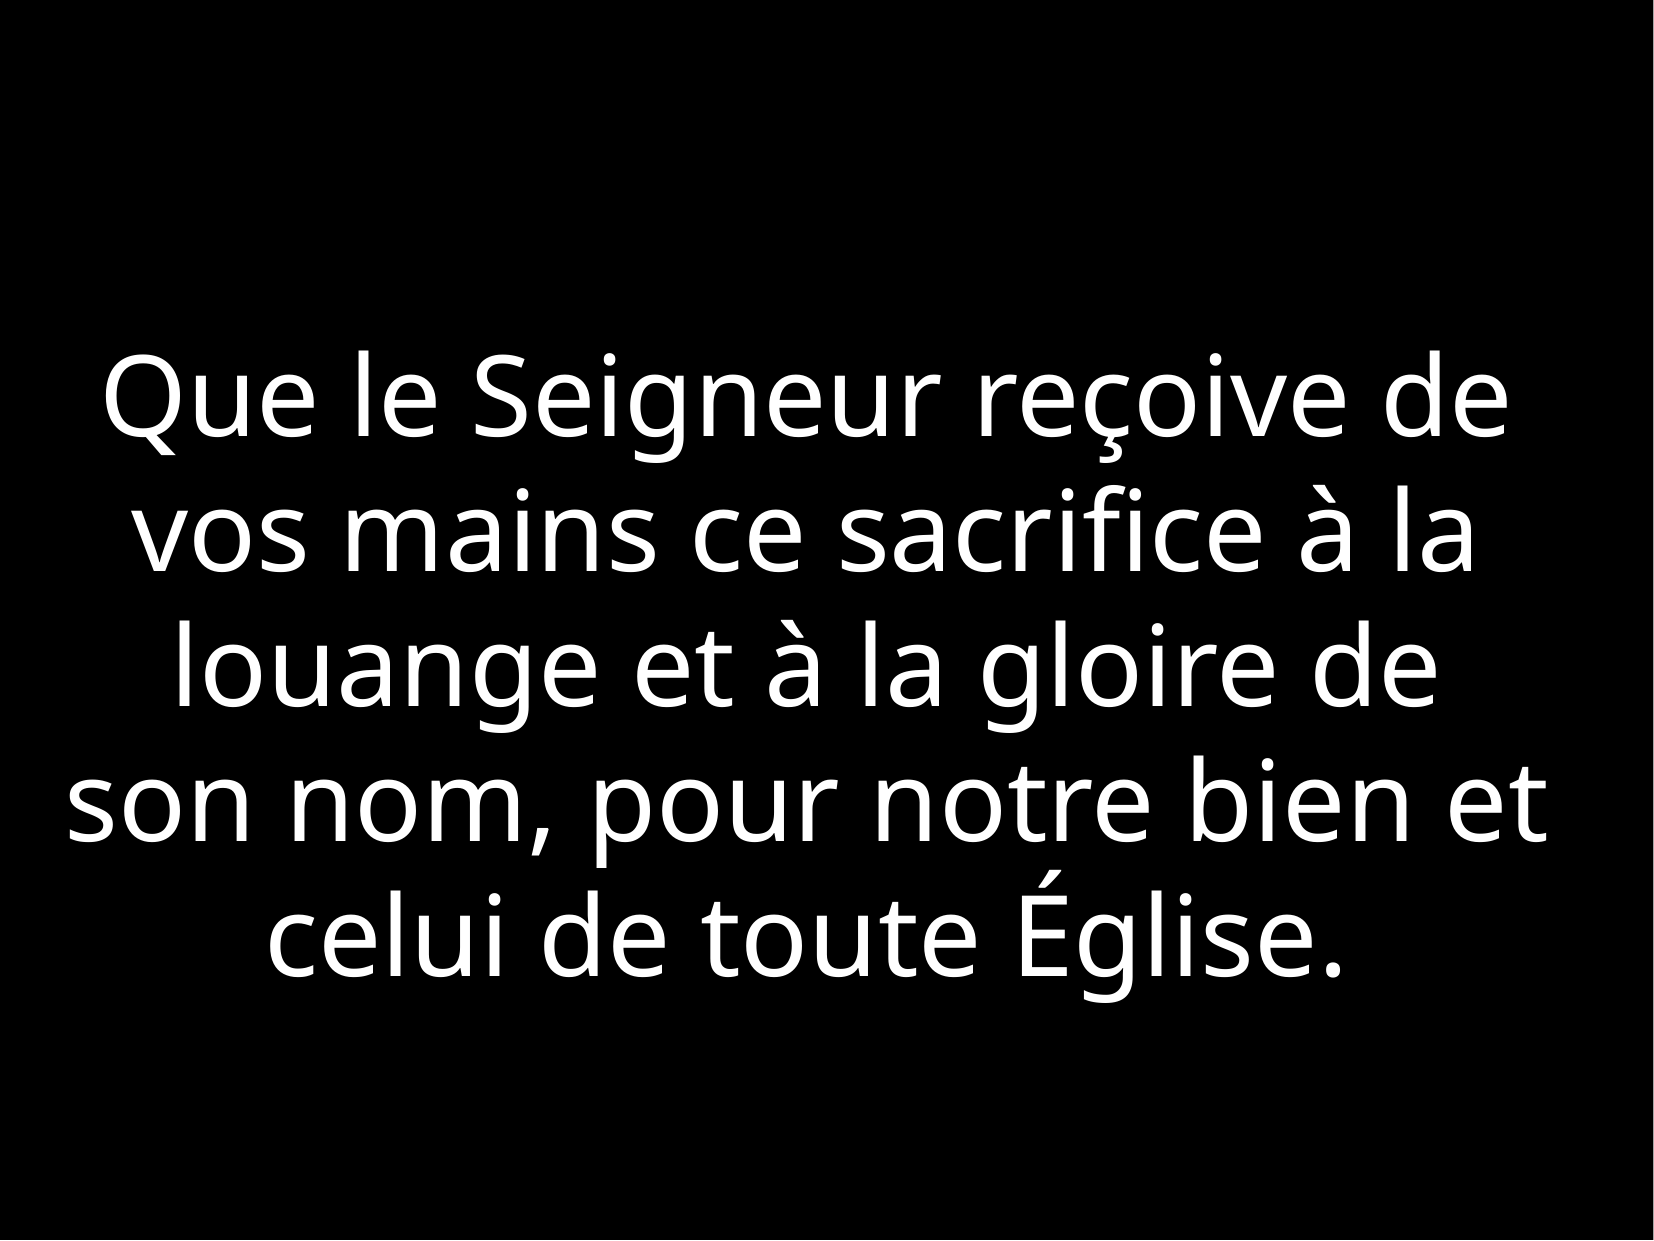

Que le Seigneur reçoive de vos mains ce sacrifice à la louange et à la gloire de son nom, pour notre bien et celui de toute Église.